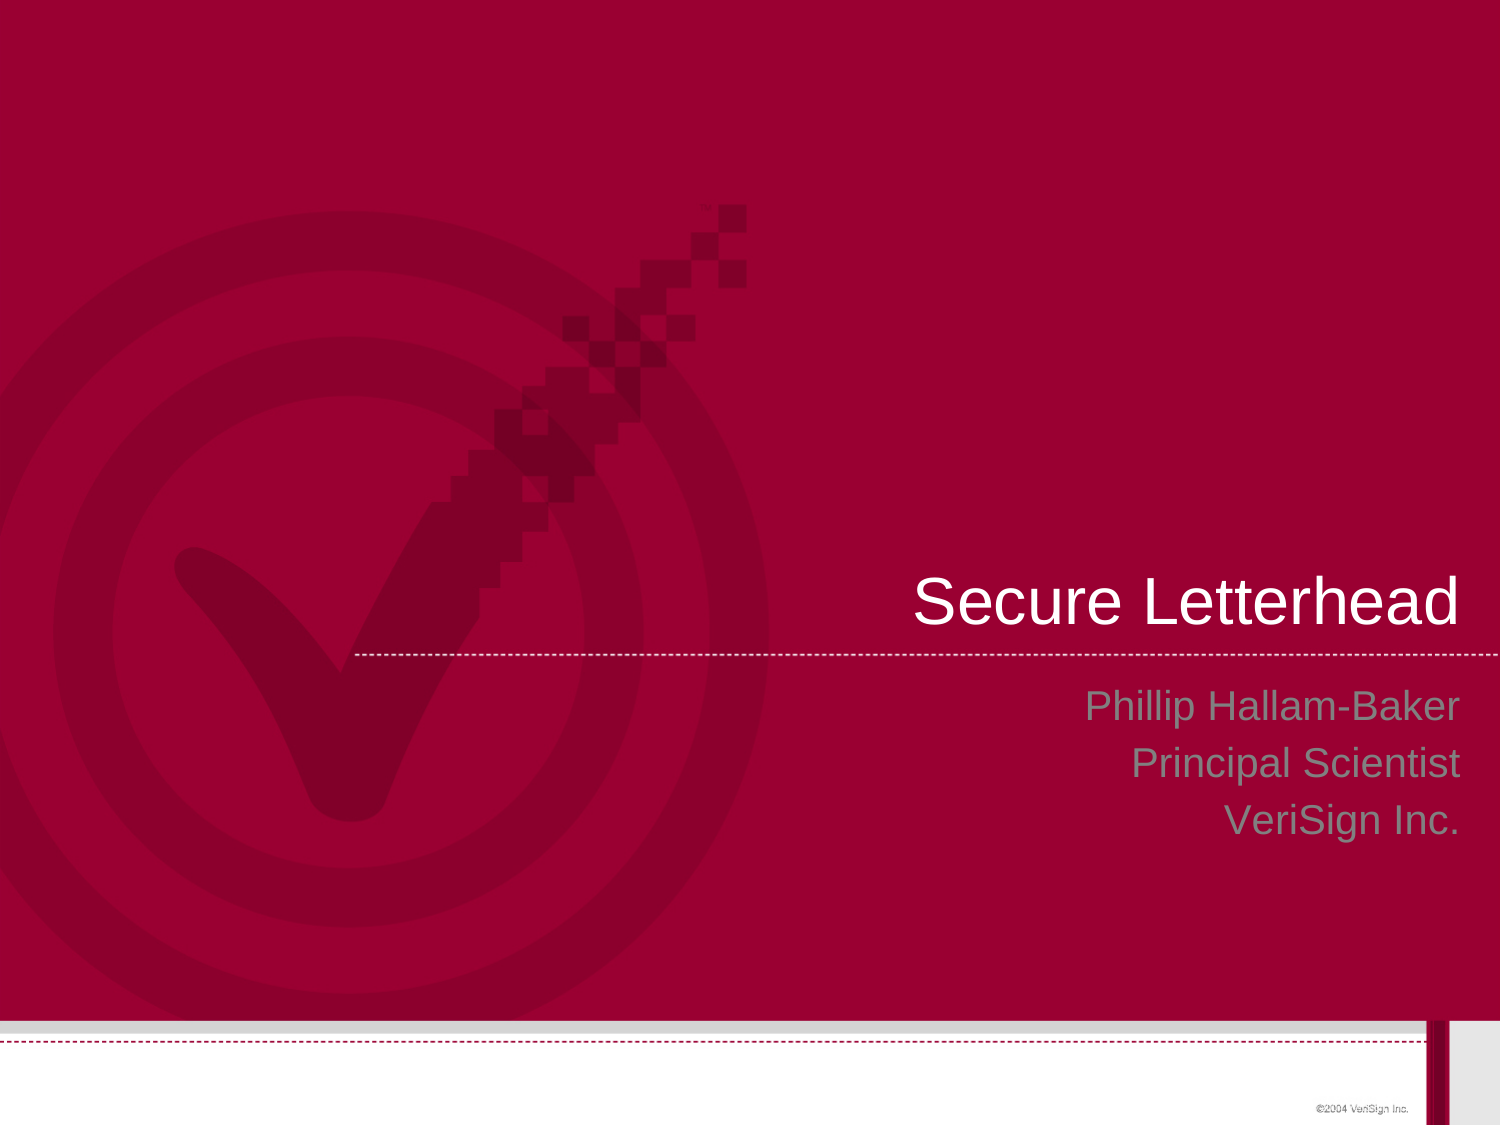

# Secure Letterhead
Phillip Hallam-Baker
Principal Scientist
VeriSign Inc.